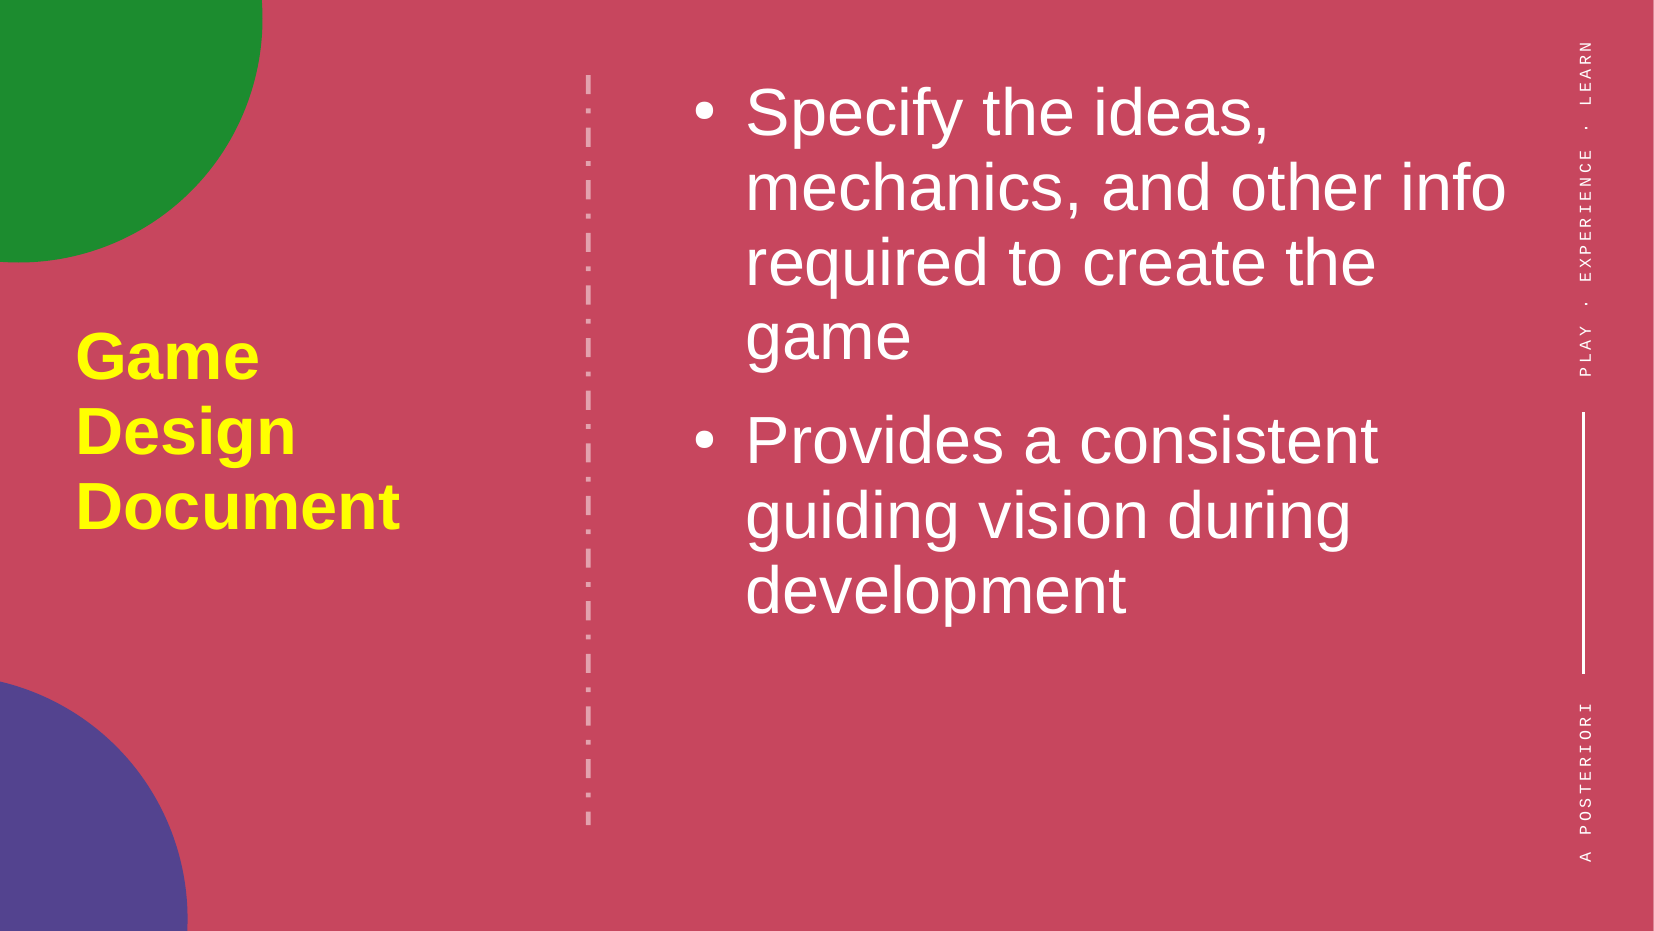

Specify the ideas, mechanics, and other info required to create the game
Provides a consistent guiding vision during development
# Game Design Document